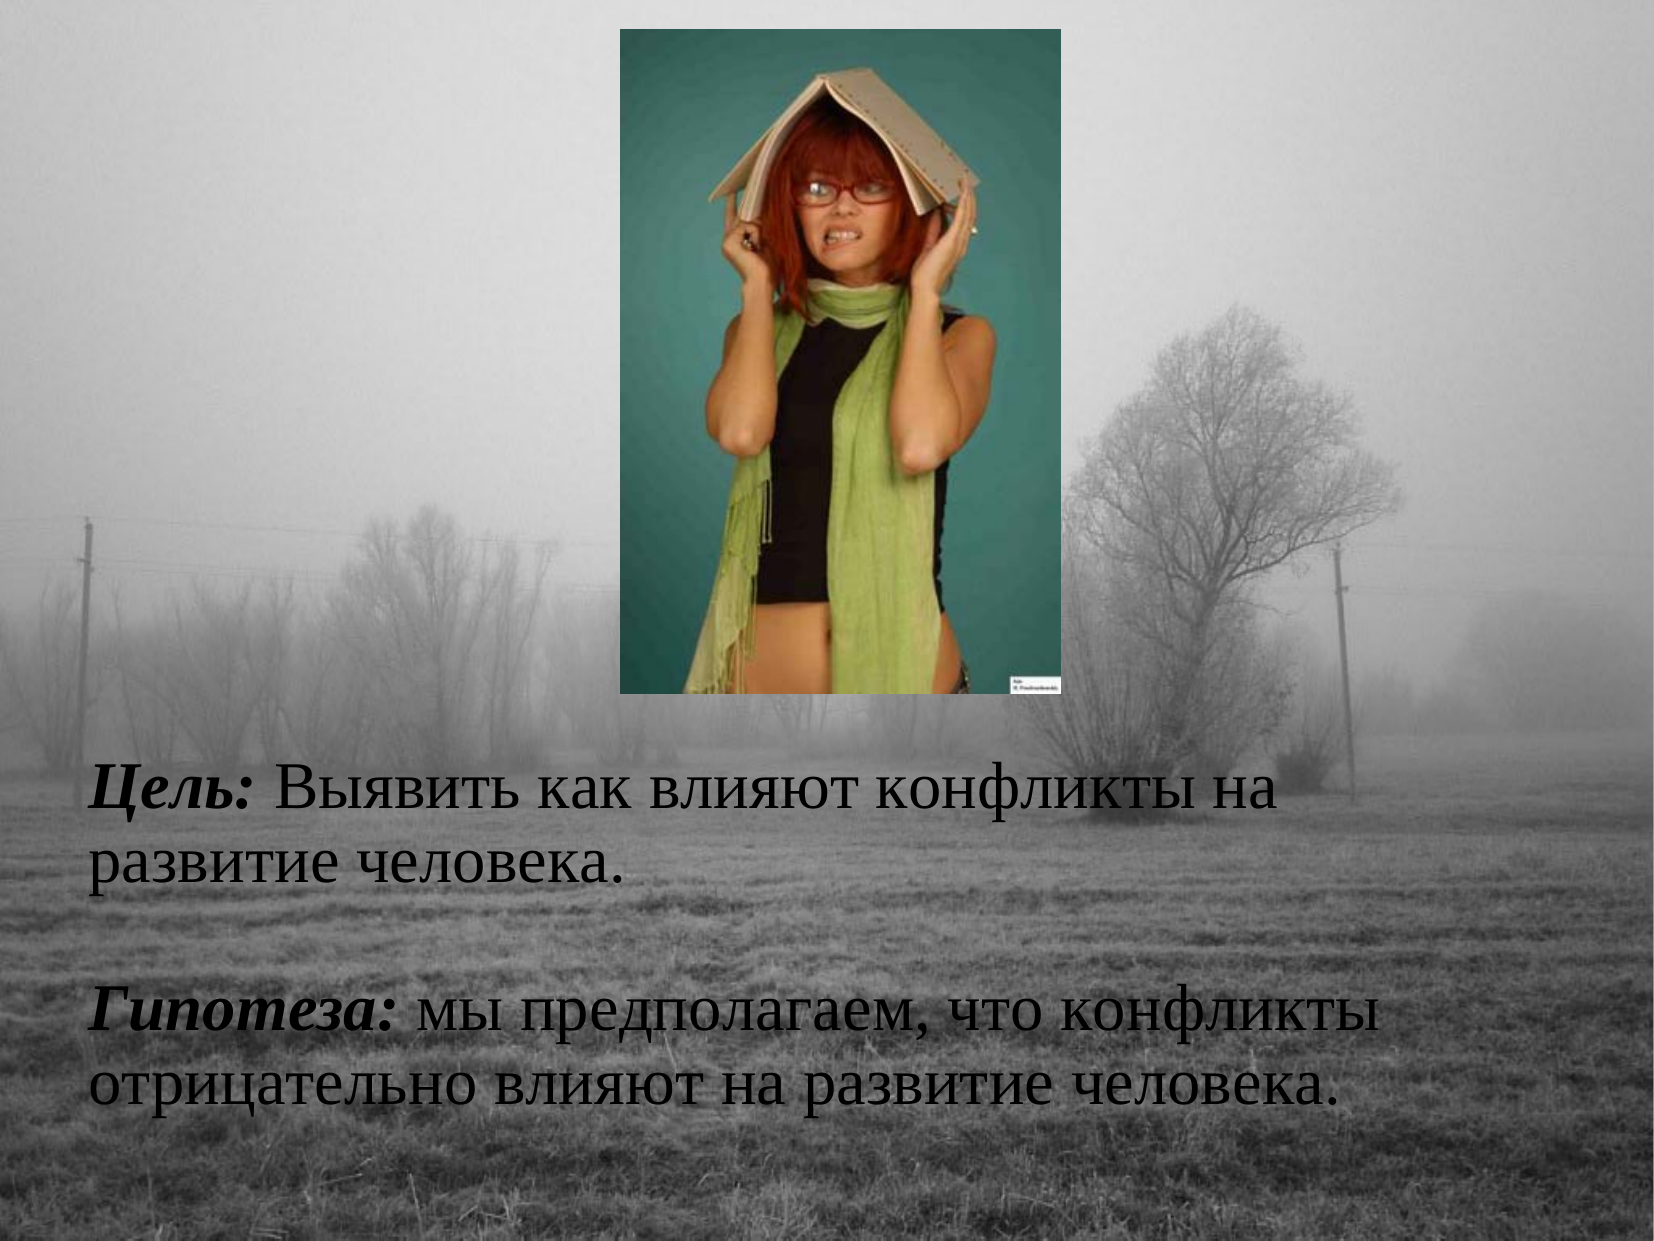

# Цель: Выявить как влияют конфликты на развитие человека.
Гипотеза: мы предполагаем, что конфликты отрицательно влияют на развитие человека.